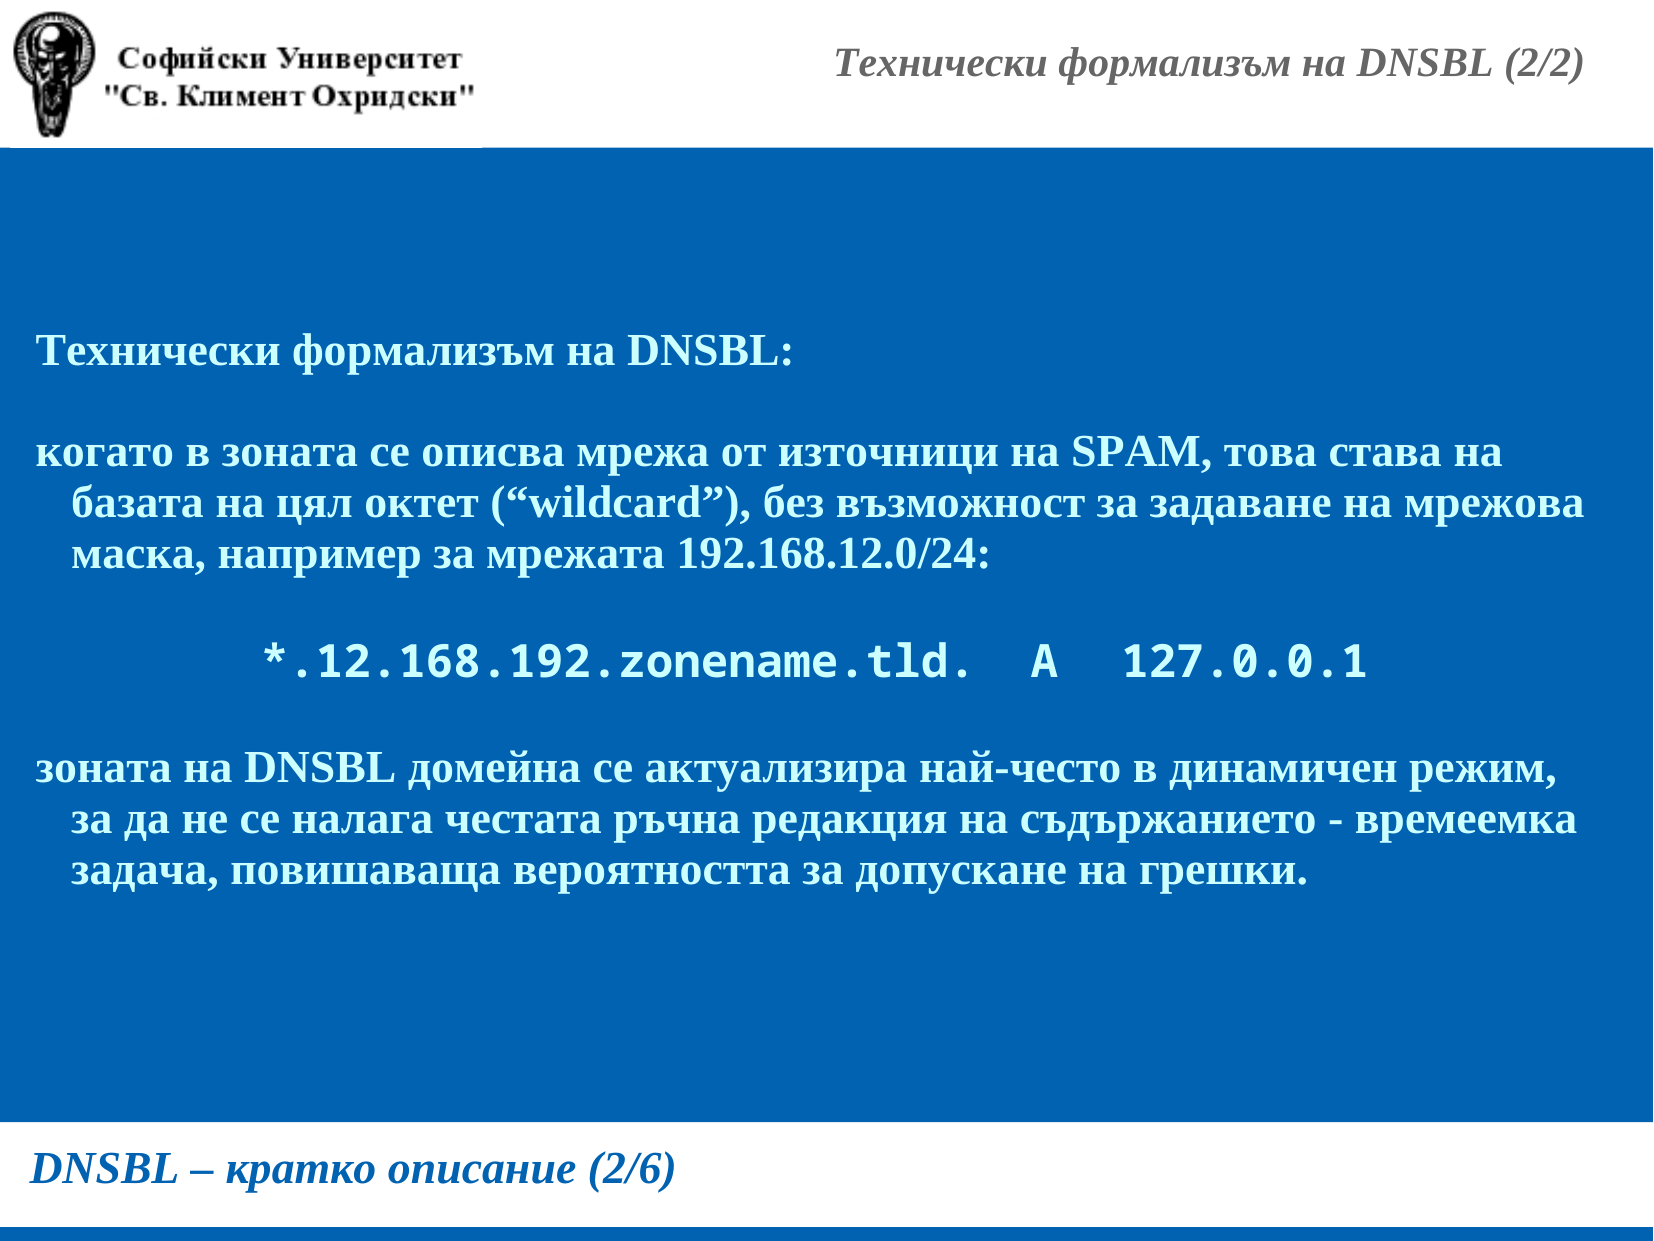

# Технически формализъм на DNSBL (2/2)
Технически формализъм на DNSBL:
когато в зоната се описва мрежа от източници на SPAM, това става на базата на цял октет (“wildcard”), без възможност за задаване на мрежова маска, например за мрежата 192.168.12.0/24:
*.12.168.192.zonename.tld. A	127.0.0.1
зоната на DNSBL домейна се актуализира най-често в динамичен режим, за да не се налага честата ръчна редакция на съдържанието - времеемка задача, повишаваща вероятността за допускане на грешки.
DNSBL – кратко описание (2/6)